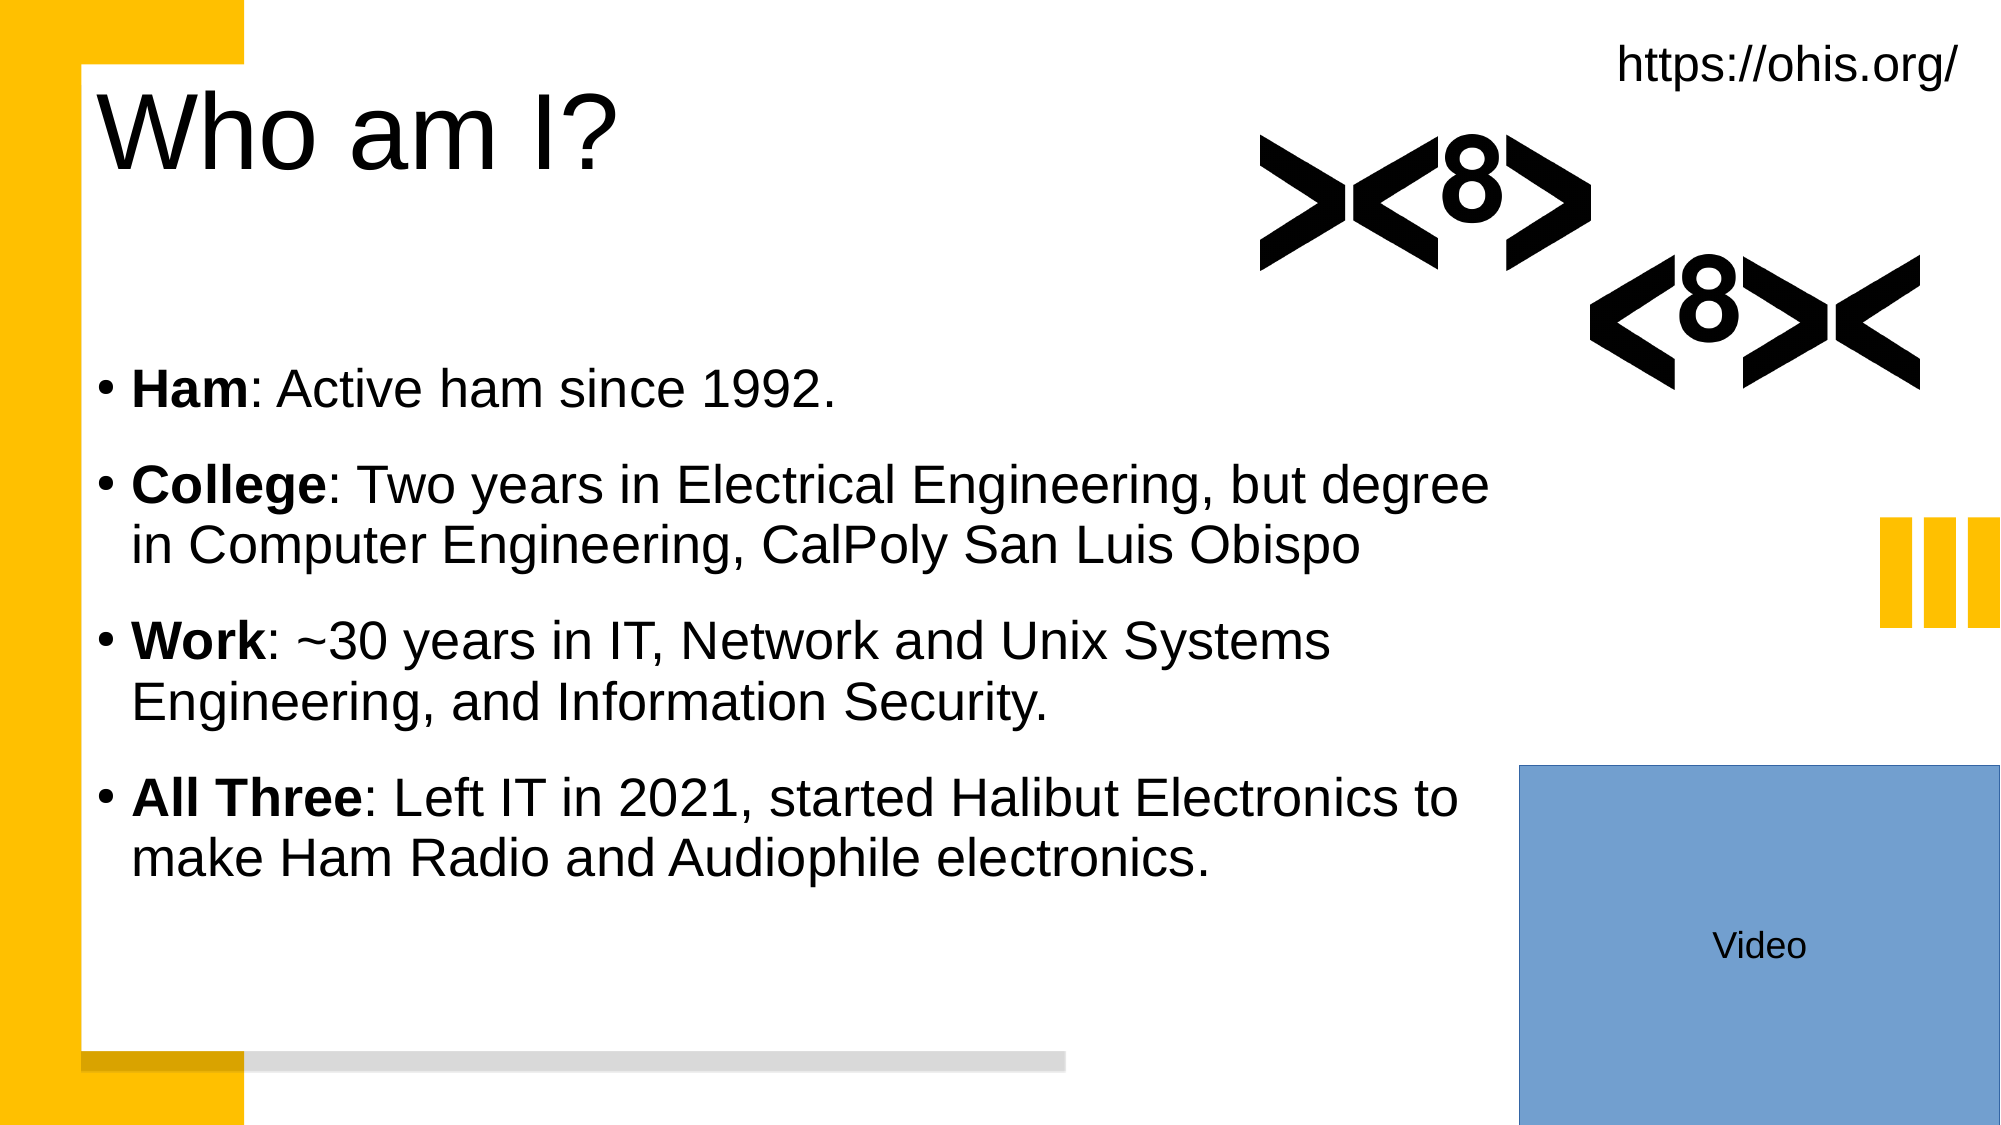

Video
https://ohis.org/
Who am I?
Ham: Active ham since 1992.
College: Two years in Electrical Engineering, but degree in Computer Engineering, CalPoly San Luis Obispo
Work: ~30 years in IT, Network and Unix Systems Engineering, and Information Security.
All Three: Left IT in 2021, started Halibut Electronics to make Ham Radio and Audiophile electronics.